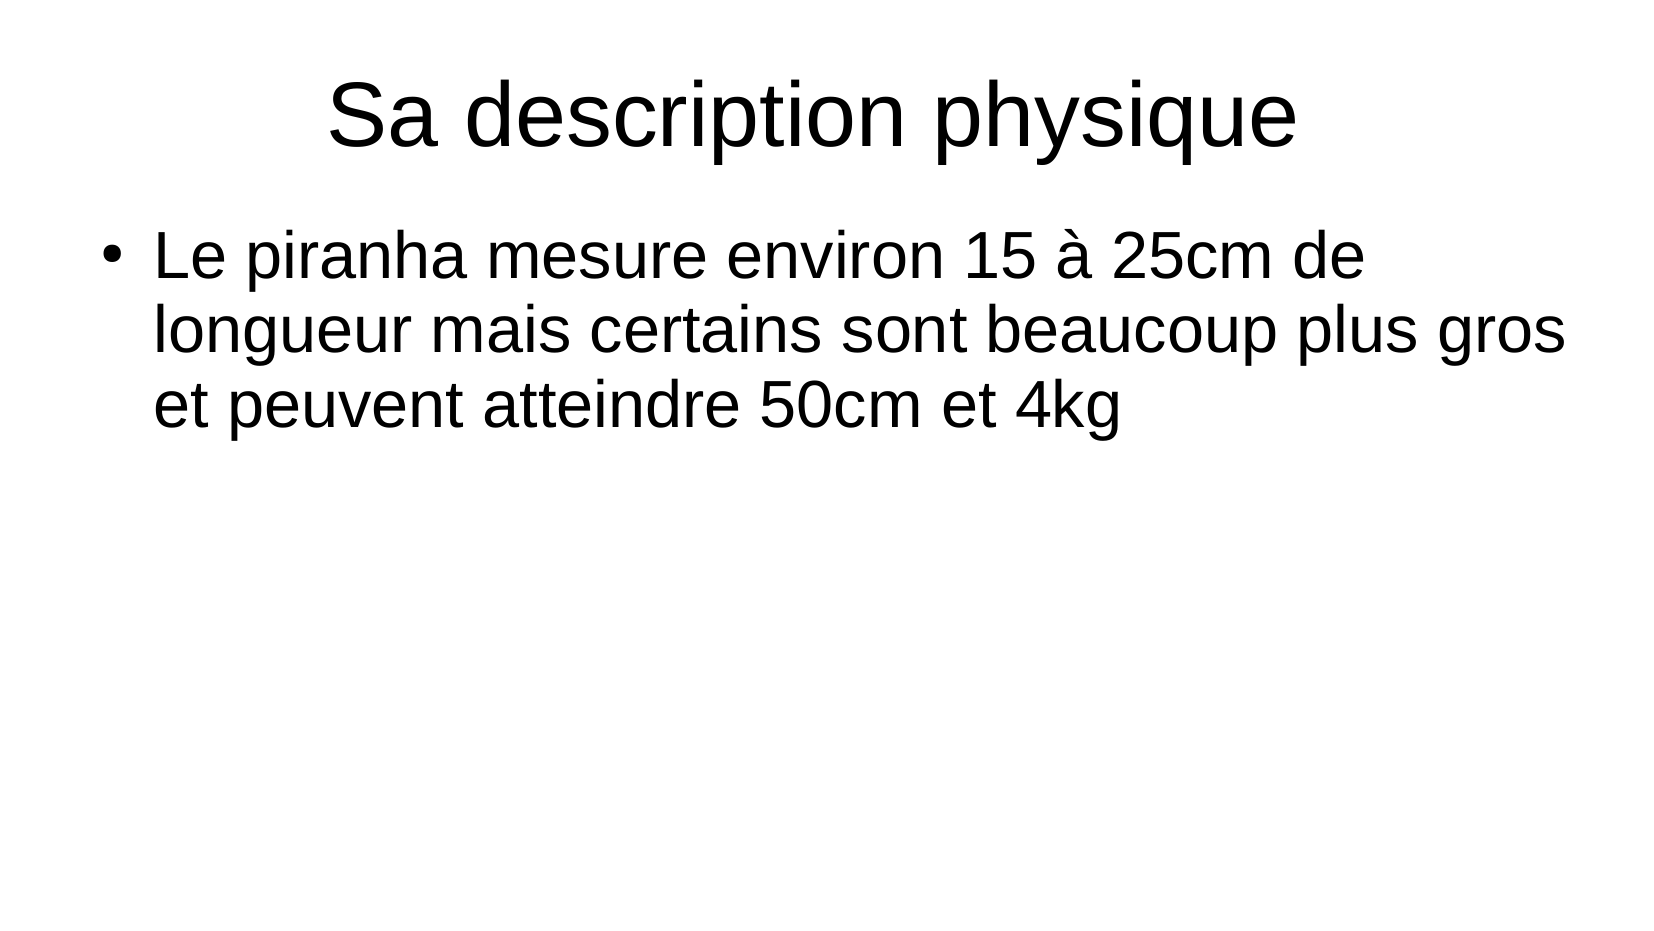

# Sa description physique
Le piranha mesure environ 15 à 25cm de longueur mais certains sont beaucoup plus gros et peuvent atteindre 50cm et 4kg